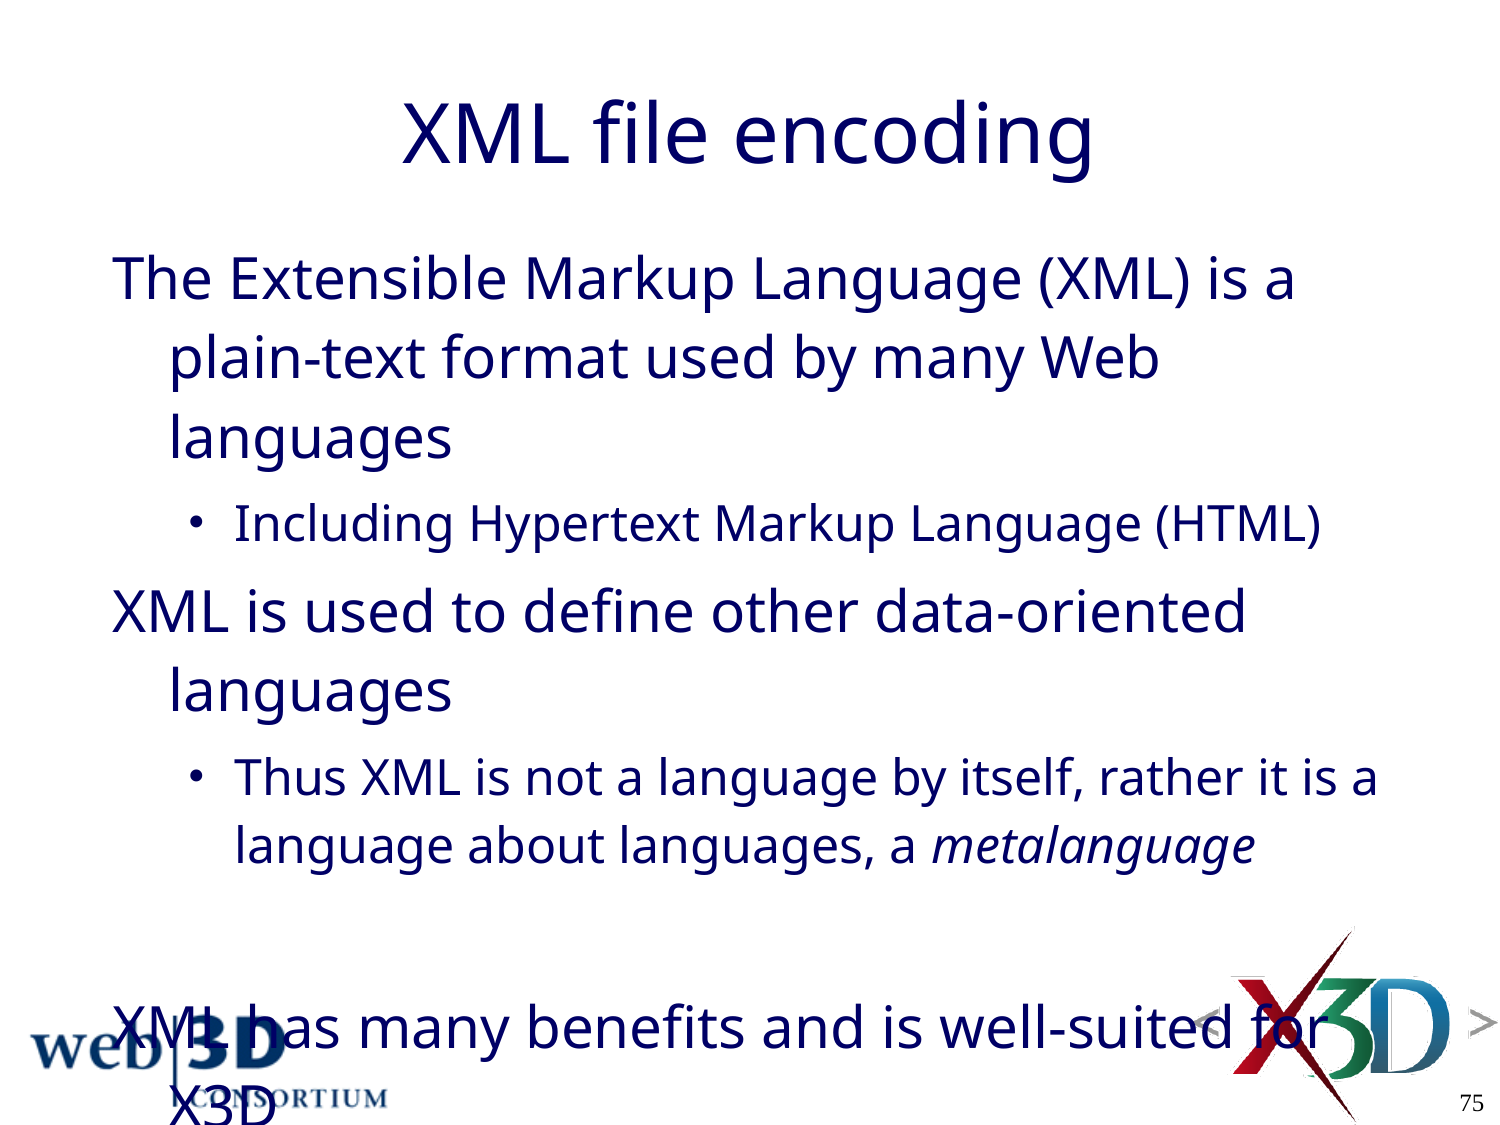

# XML file encoding
The Extensible Markup Language (XML) is a plain-text format used by many Web languages
Including Hypertext Markup Language (HTML)
XML is used to define other data-oriented languages
Thus XML is not a language by itself, rather it is a language about languages, a metalanguage
XML has many benefits and is well-suited for X3D